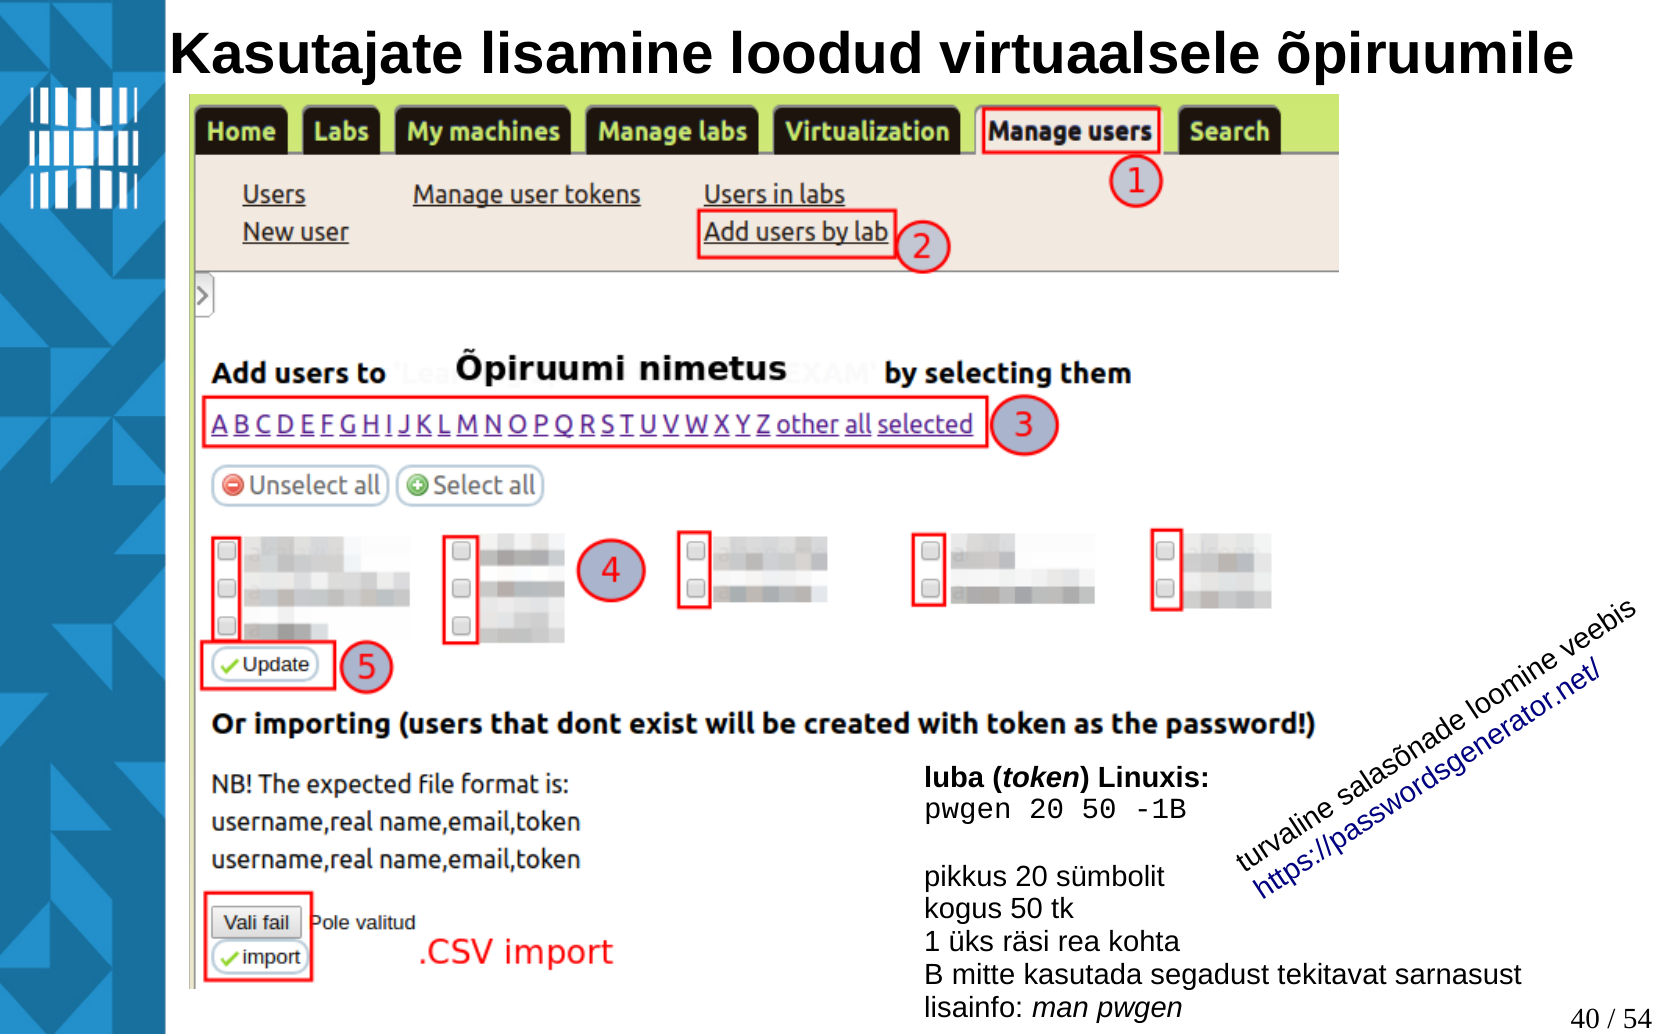

# Kasutajate lisamine loodud virtuaalsele õpiruumile
turvaline salasõnade loomine veebis https://passwordsgenerator.net/
luba (token) Linuxis:
pwgen 20 50 -1B
pikkus 20 sümbolit
kogus 50 tk
1 üks räsi rea kohta
B mitte kasutada segadust tekitavat sarnasust
lisainfo: man pwgen
40